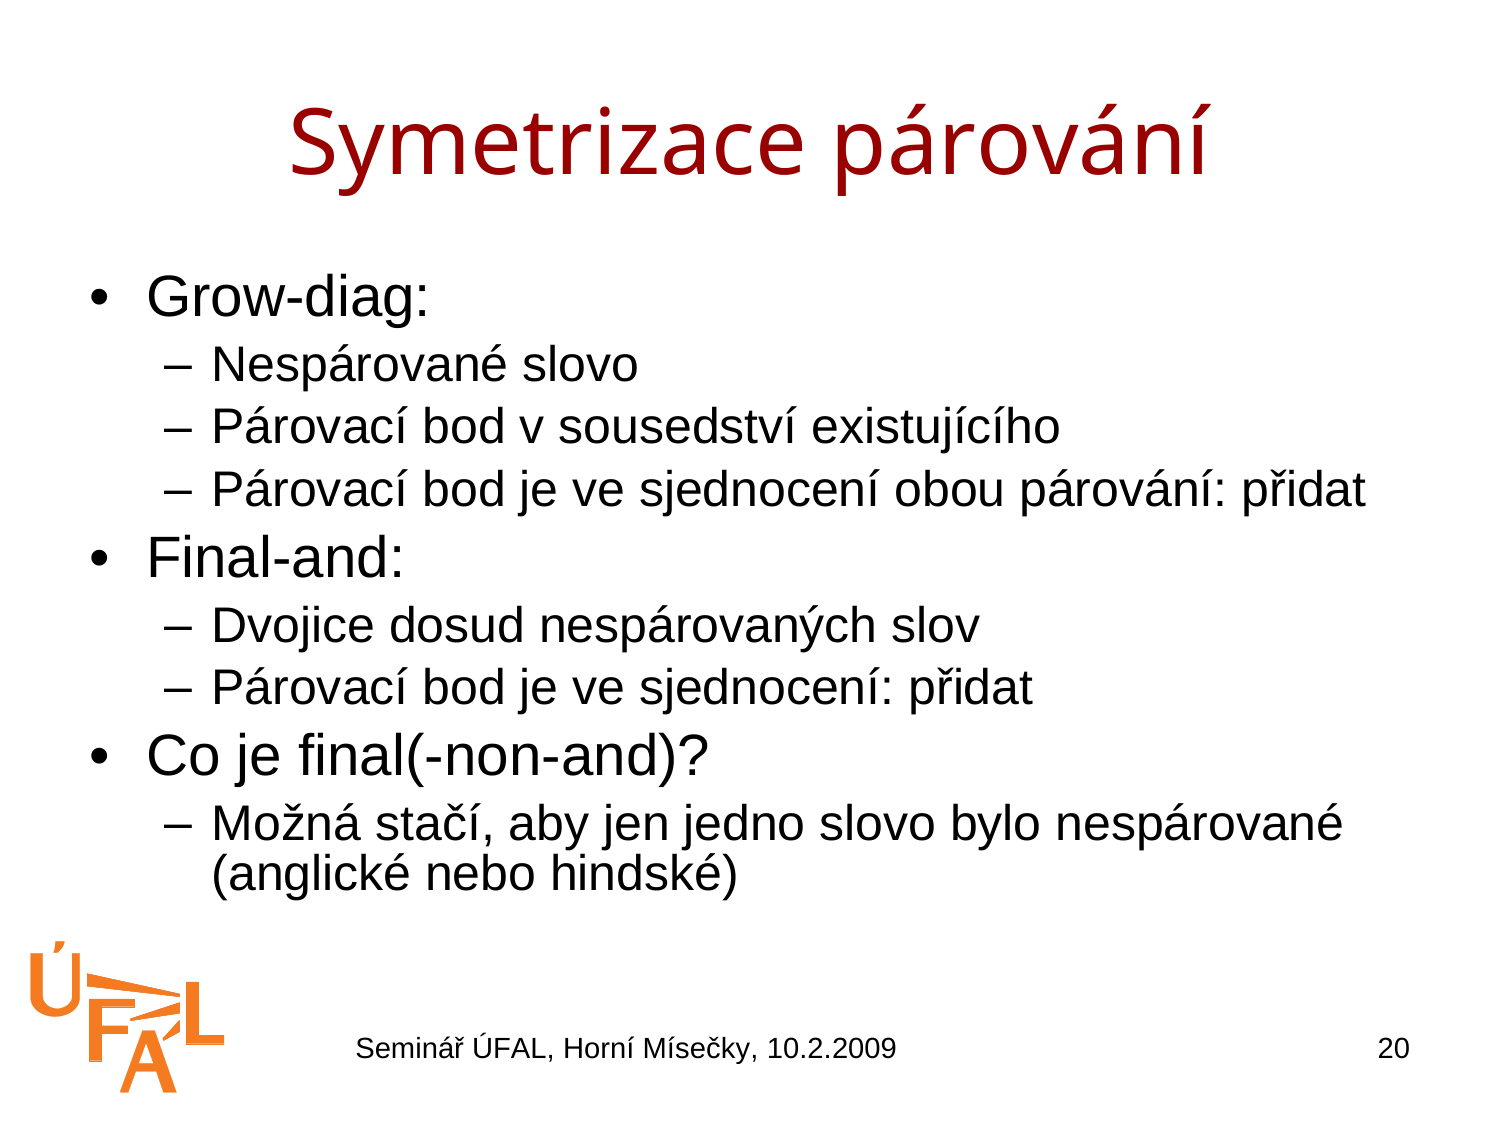

# Symetrizace párování
Grow-diag:
Nespárované slovo
Párovací bod v sousedství existujícího
Párovací bod je ve sjednocení obou párování: přidat
Final-and:
Dvojice dosud nespárovaných slov
Párovací bod je ve sjednocení: přidat
Co je final(-non-and)?
Možná stačí, aby jen jedno slovo bylo nespárované (anglické nebo hindské)
Seminář ÚFAL, Horní Mísečky, 10.2.2009
20